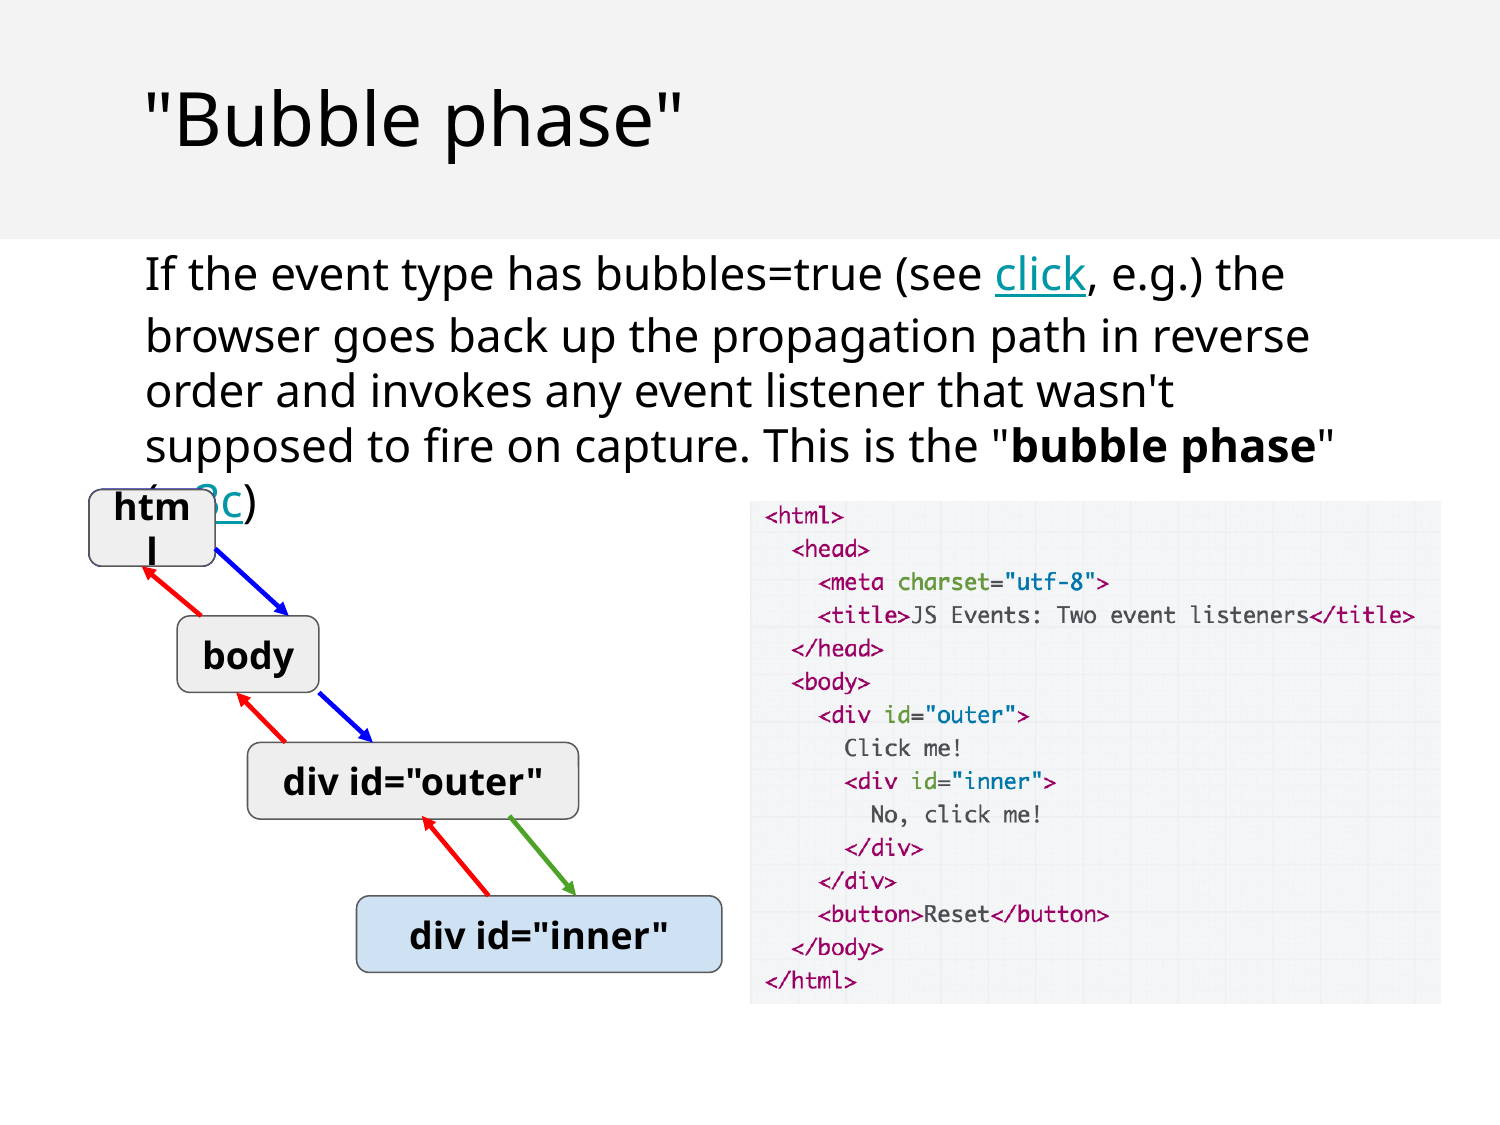

# "Bubble phase"
If the event type has bubbles=true (see click, e.g.) the browser goes back up the propagation path in reverse order and invokes any event listener that wasn't supposed to fire on capture. This is the "bubble phase" (w3c)
html
html
html
body
div id="outer"
div id="inner"